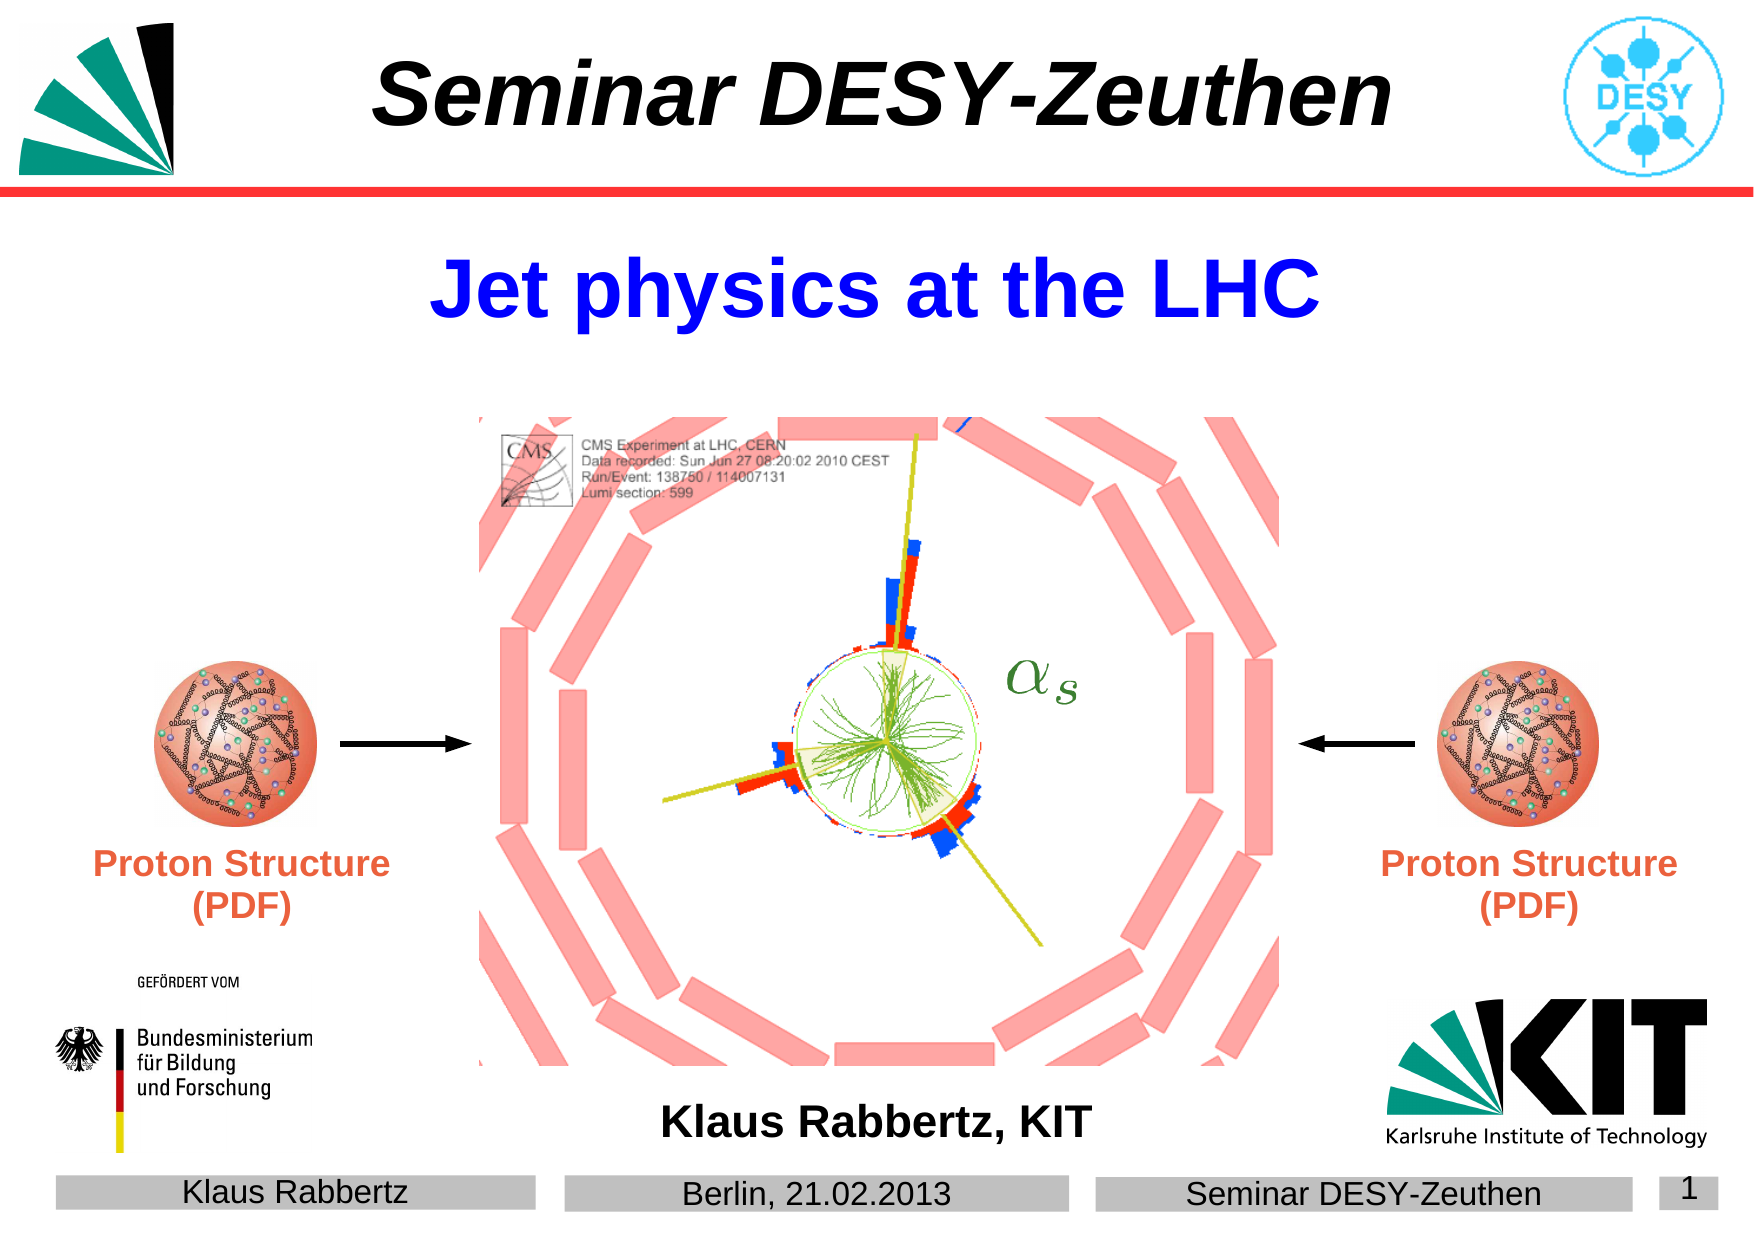

# Seminar DESY-Zeuthen
Jet physics at the LHC
Proton Structure
(PDF)
Proton Structure
(PDF)
Klaus Rabbertz, KIT